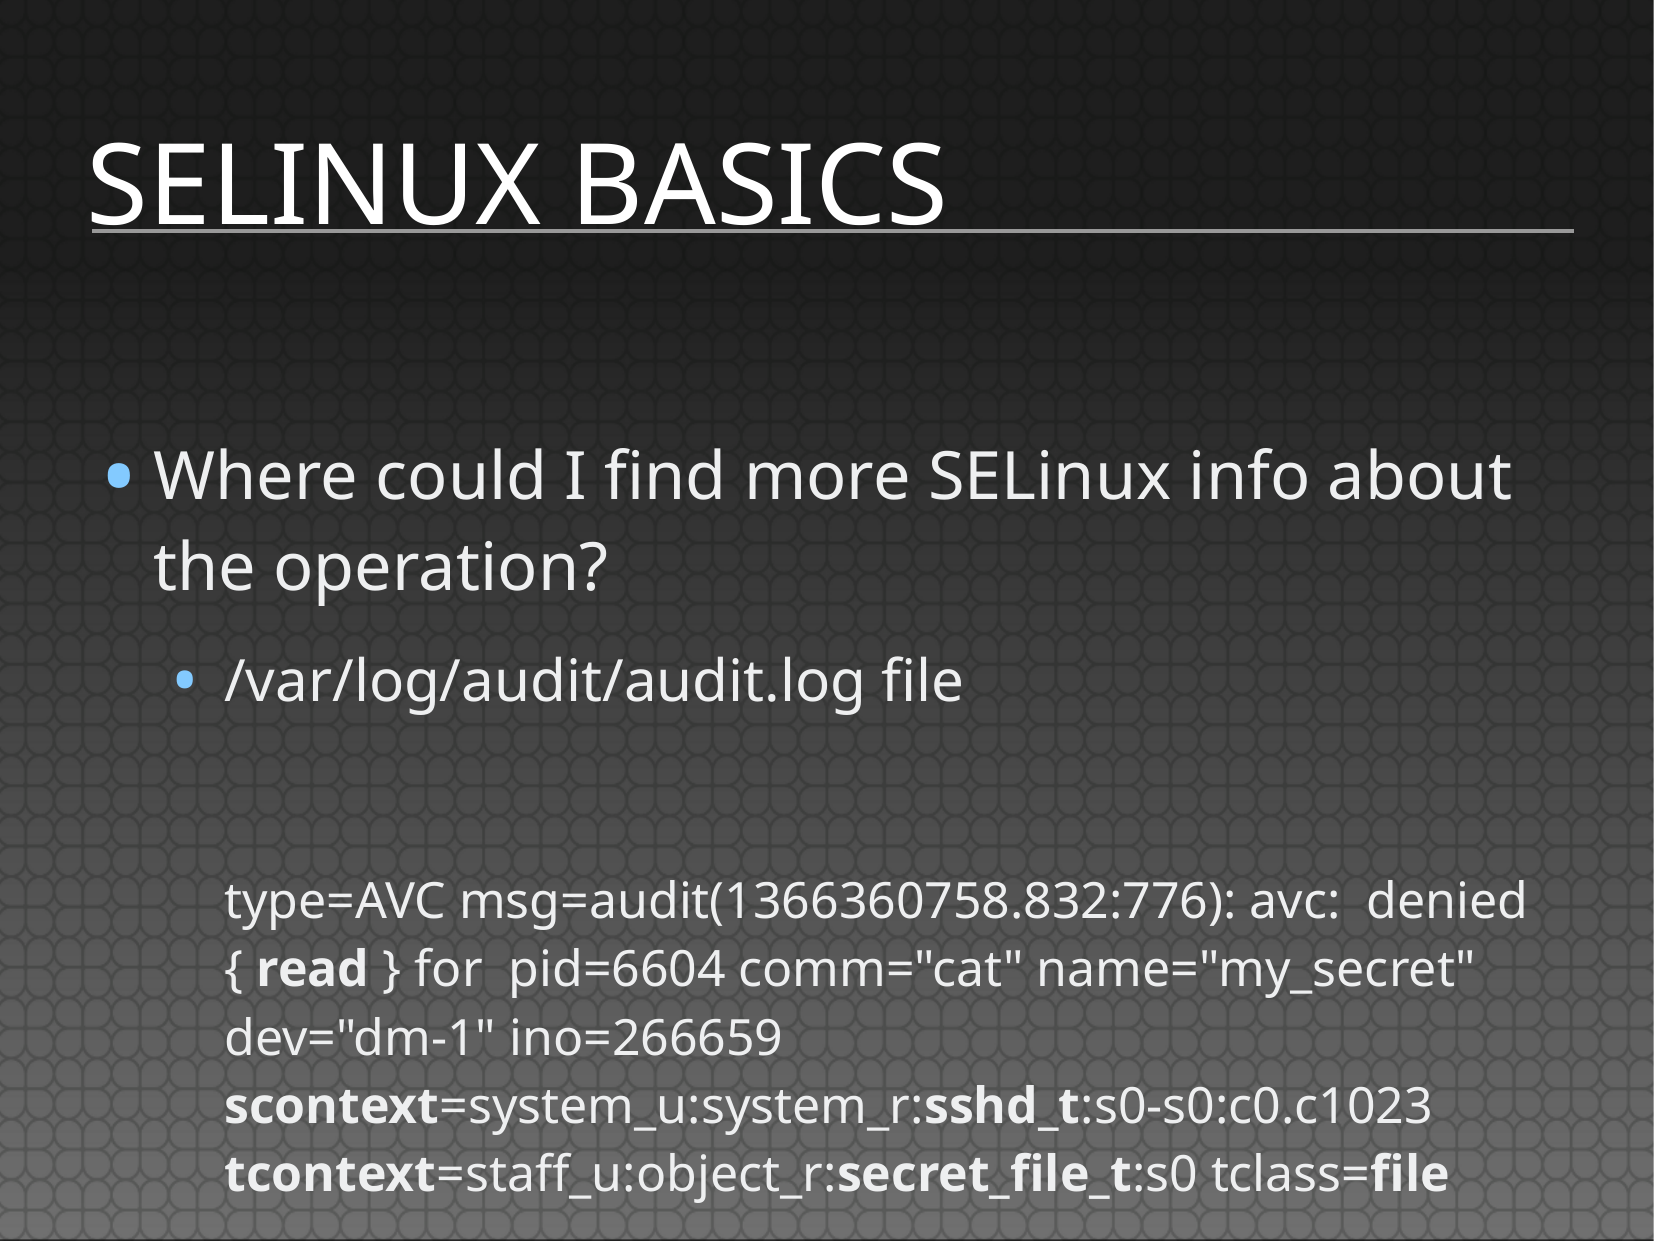

# SELINUX BASICS
Where could I find more SELinux info about the operation?
/var/log/audit/audit.log file
type=AVC msg=audit(1366360758.832:776): avc: denied { read } for pid=6604 comm="cat" name="my_secret" dev="dm-1" ino=266659 scontext=system_u:system_r:sshd_t:s0-s0:c0.c1023 tcontext=staff_u:object_r:secret_file_t:s0 tclass=file